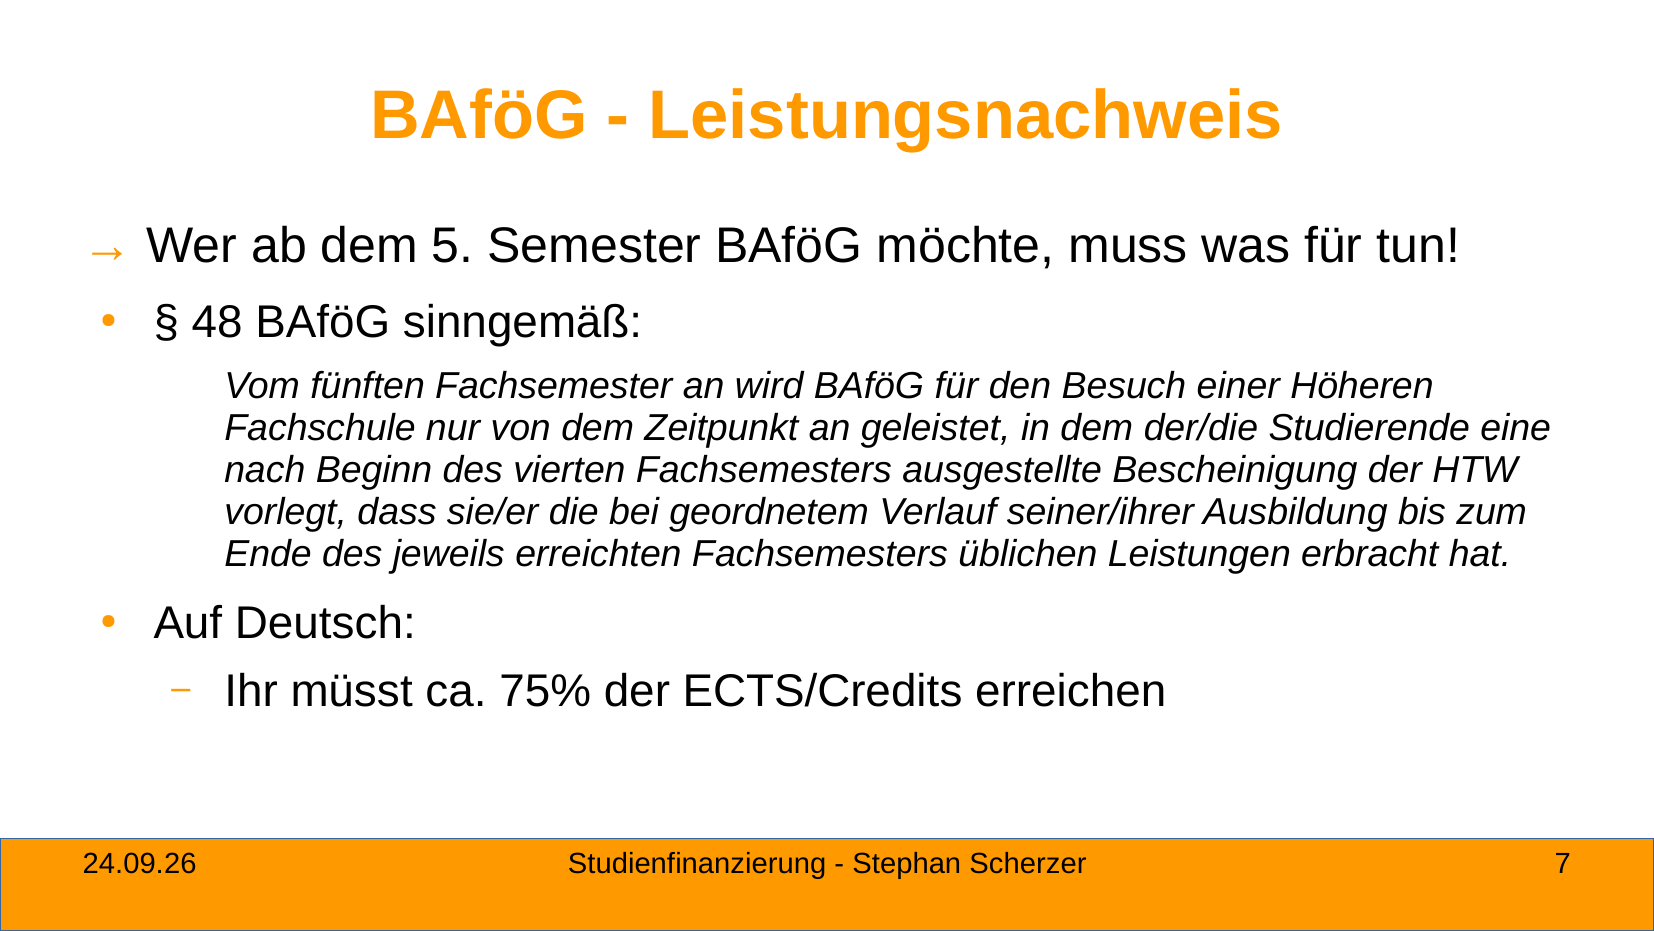

# BAföG - Leistungsnachweis
→ Wer ab dem 5. Semester BAföG möchte, muss was für tun!
§ 48 BAföG sinngemäß:
Vom fünften Fachsemester an wird BAföG für den Besuch einer Höheren Fachschule nur von dem Zeitpunkt an geleistet, in dem der/die Studierende eine nach Beginn des vierten Fachsemesters ausgestellte Bescheinigung der HTW vorlegt, dass sie/er die bei geordnetem Verlauf seiner/ihrer Ausbildung bis zum Ende des jeweils erreichten Fachsemesters üblichen Leistungen erbracht hat.
Auf Deutsch:
Ihr müsst ca. 75% der ECTS/Credits erreichen
Studienfinanzierung - Stephan Scherzer
7